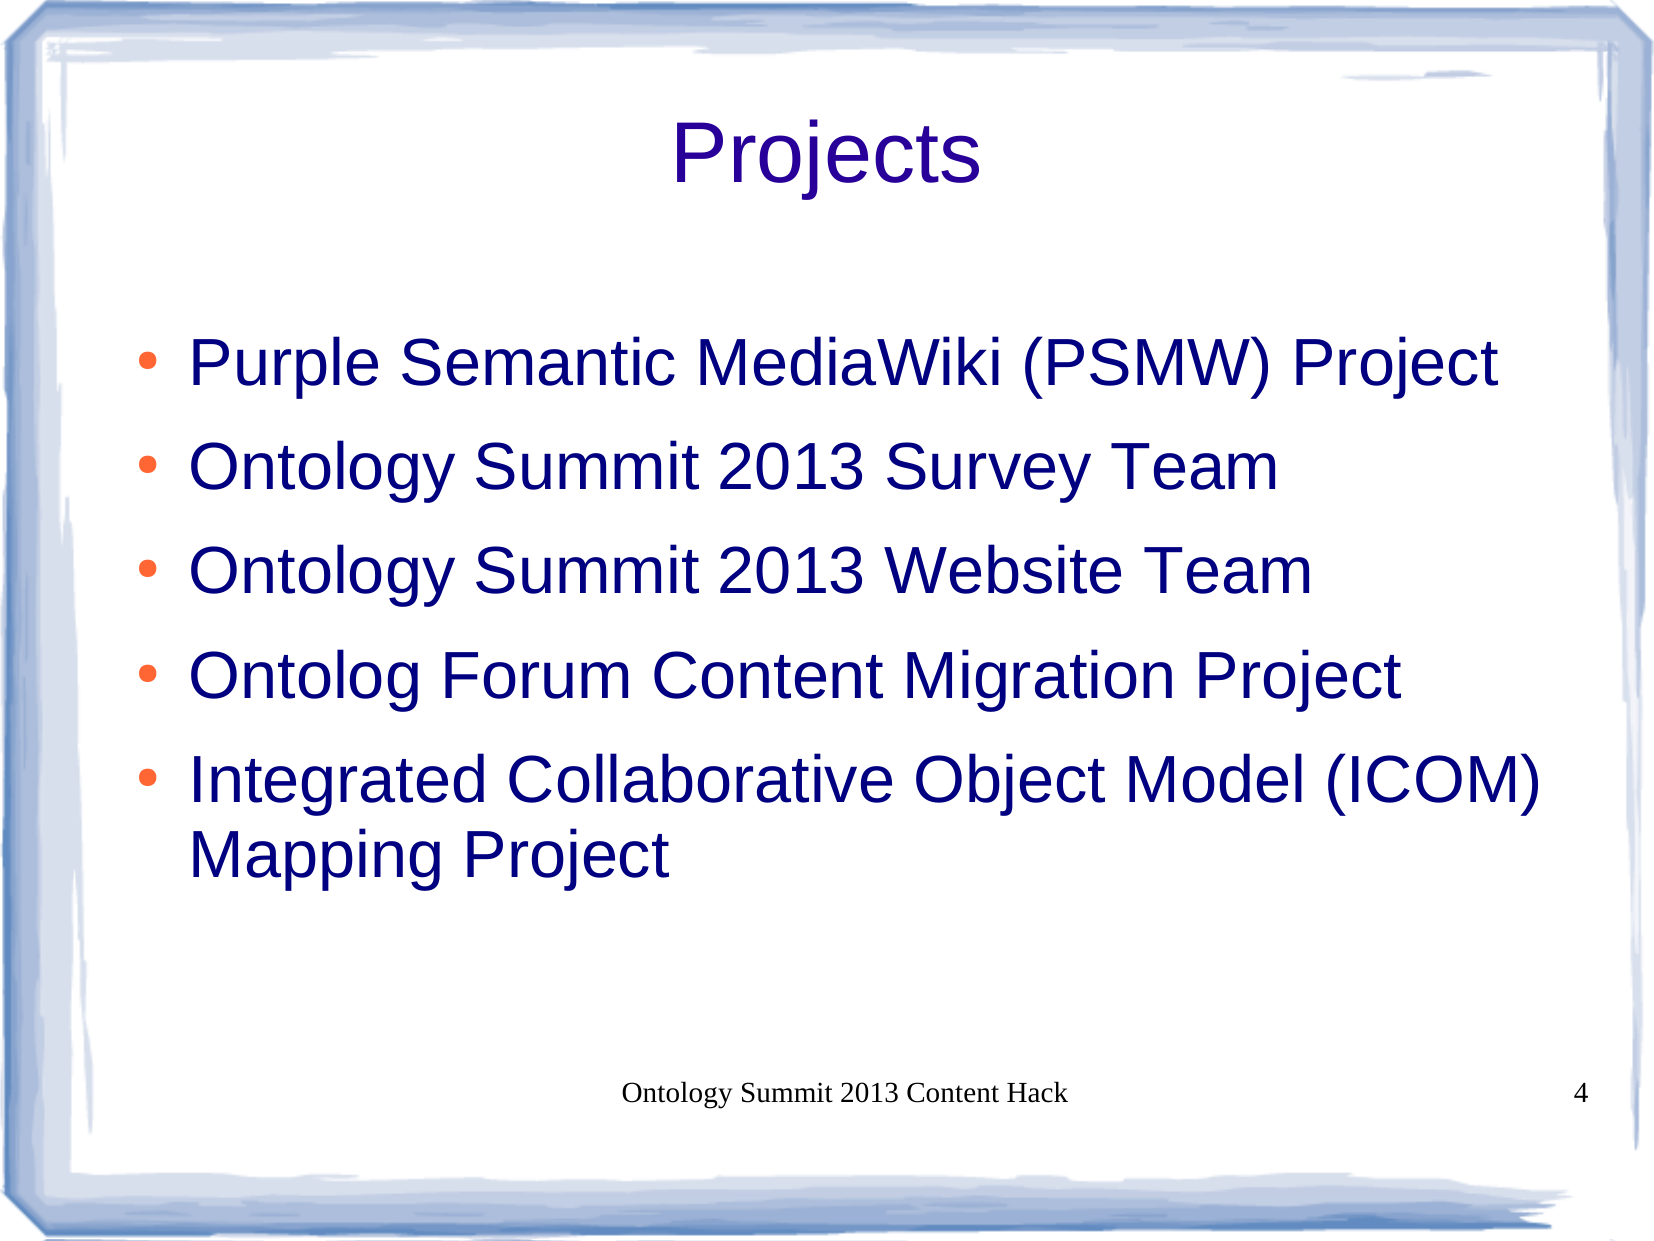

# Projects
Purple Semantic MediaWiki (PSMW) Project
Ontology Summit 2013 Survey Team
Ontology Summit 2013 Website Team
Ontolog Forum Content Migration Project
Integrated Collaborative Object Model (ICOM) Mapping Project
Ontology Summit 2013 Content Hack
4